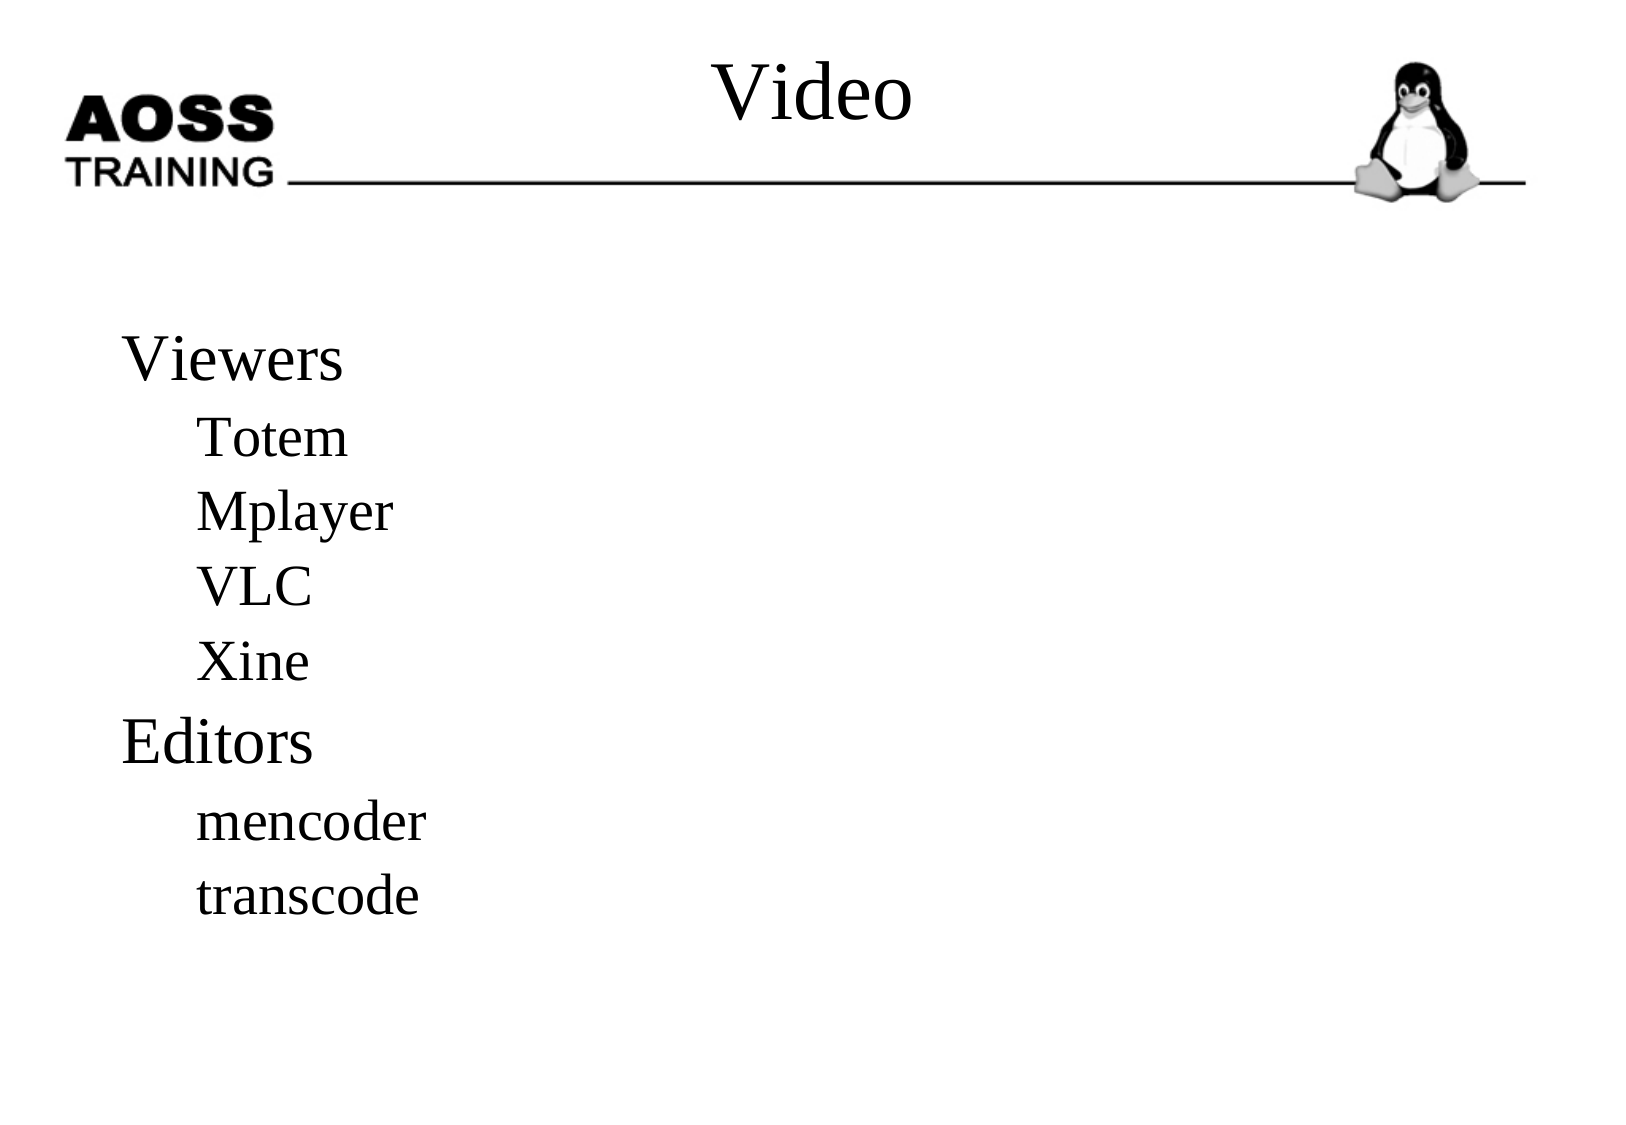

# Video
Viewers
Totem
Mplayer
VLC
Xine
Editors
mencoder
transcode